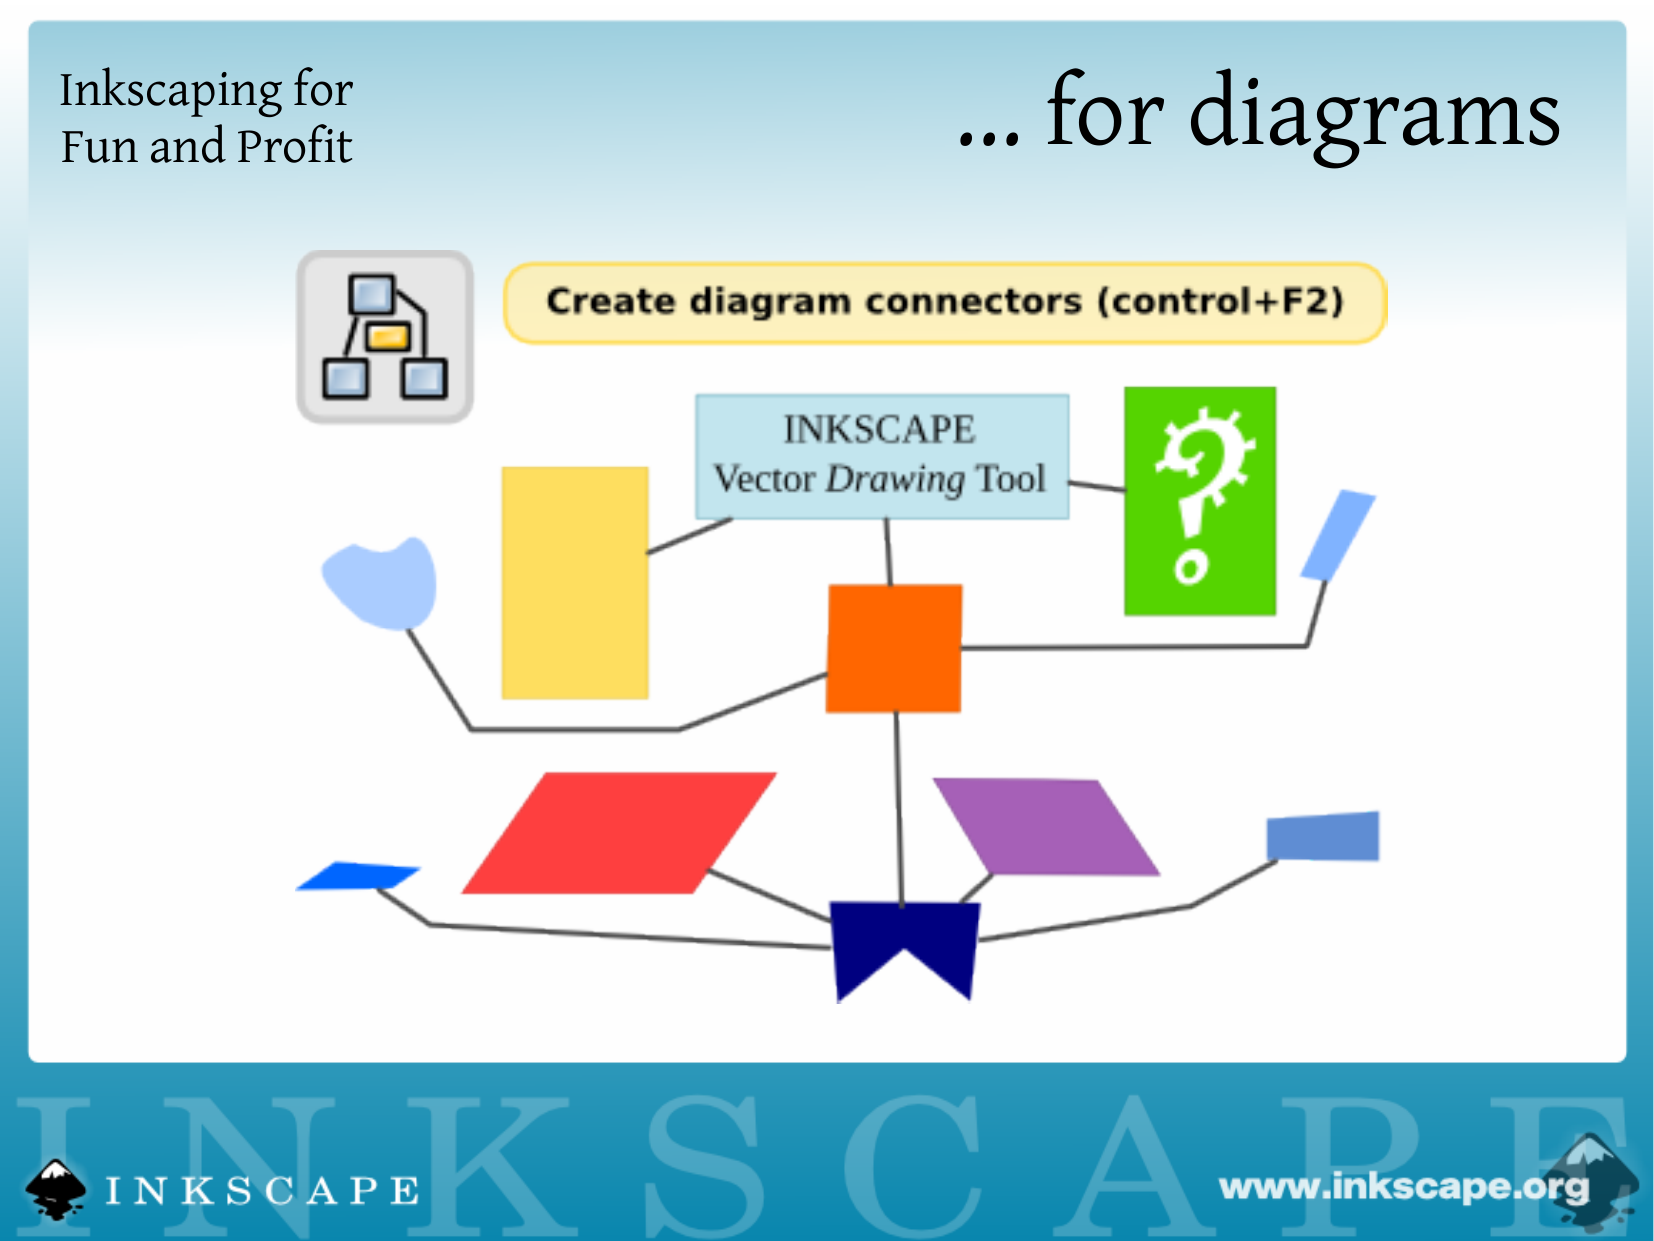

# ... for diagrams
Inkscaping for
Fun and Profit